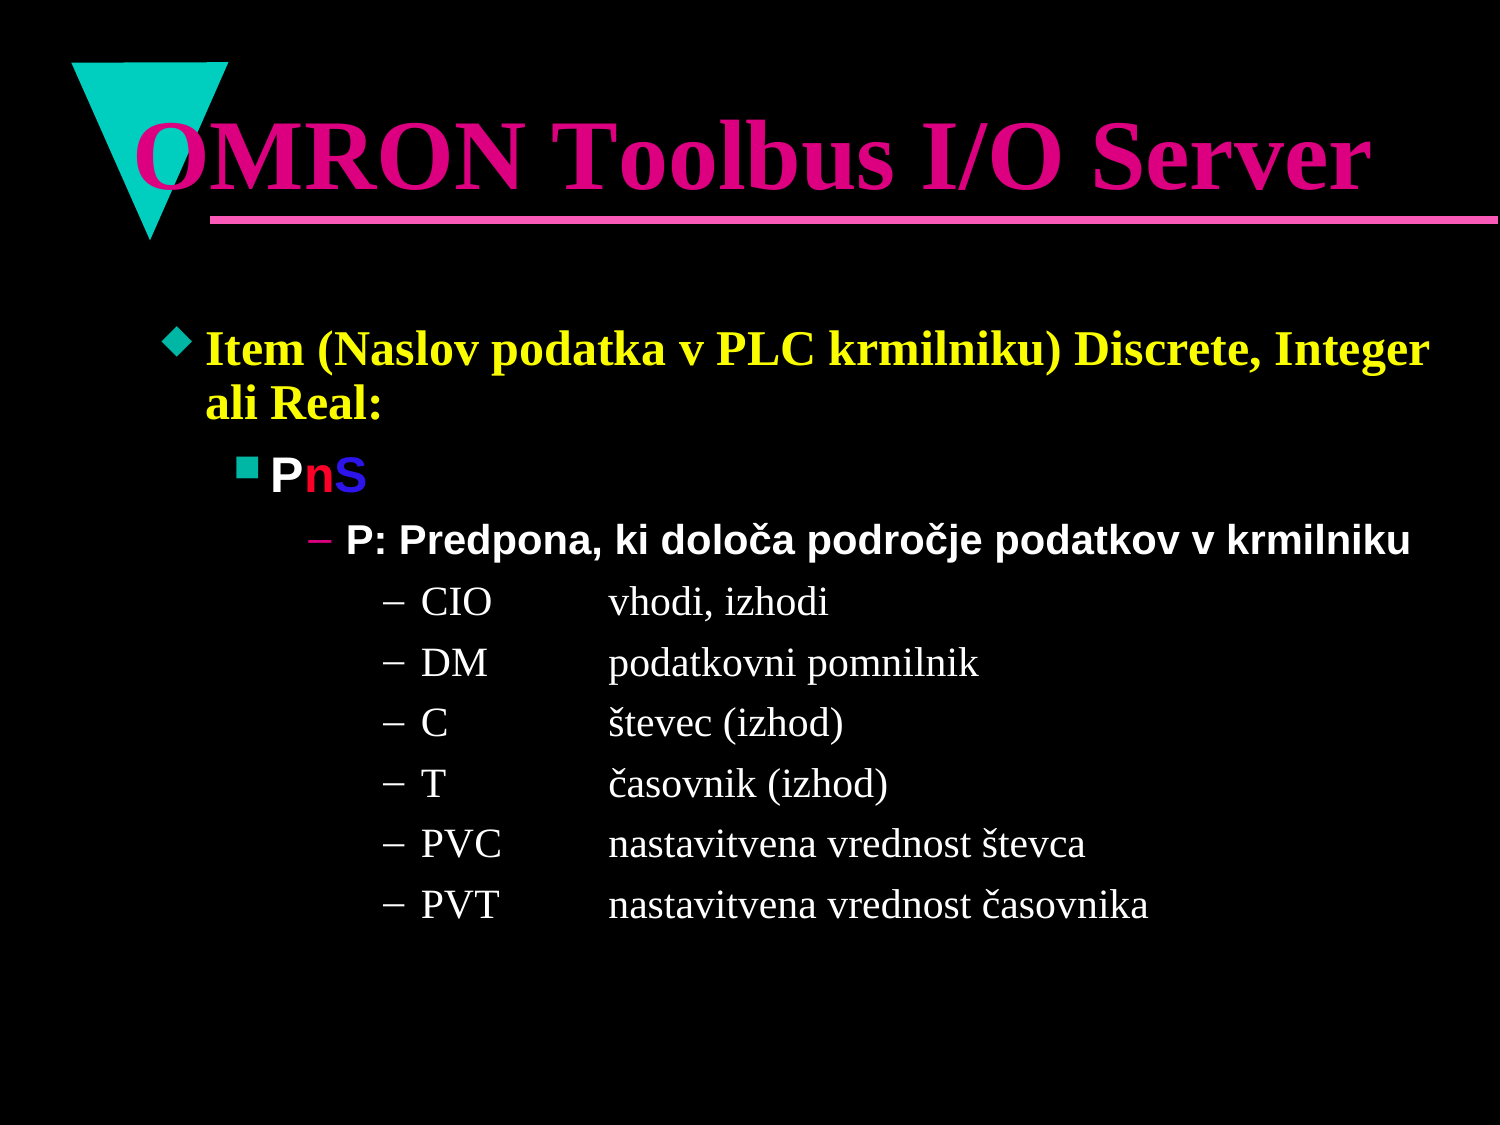

# OMRON Toolbus I/O Server
Item (Naslov podatka v PLC krmilniku) Discrete, Integer ali Real:
PnS
P: Predpona, ki določa področje podatkov v krmilniku
CIO	vhodi, izhodi
DM	podatkovni pomnilnik
C		števec (izhod)
T		časovnik (izhod)
PVC	nastavitvena vrednost števca
PVT	nastavitvena vrednost časovnika
RVP2
I/O komunikacija
27